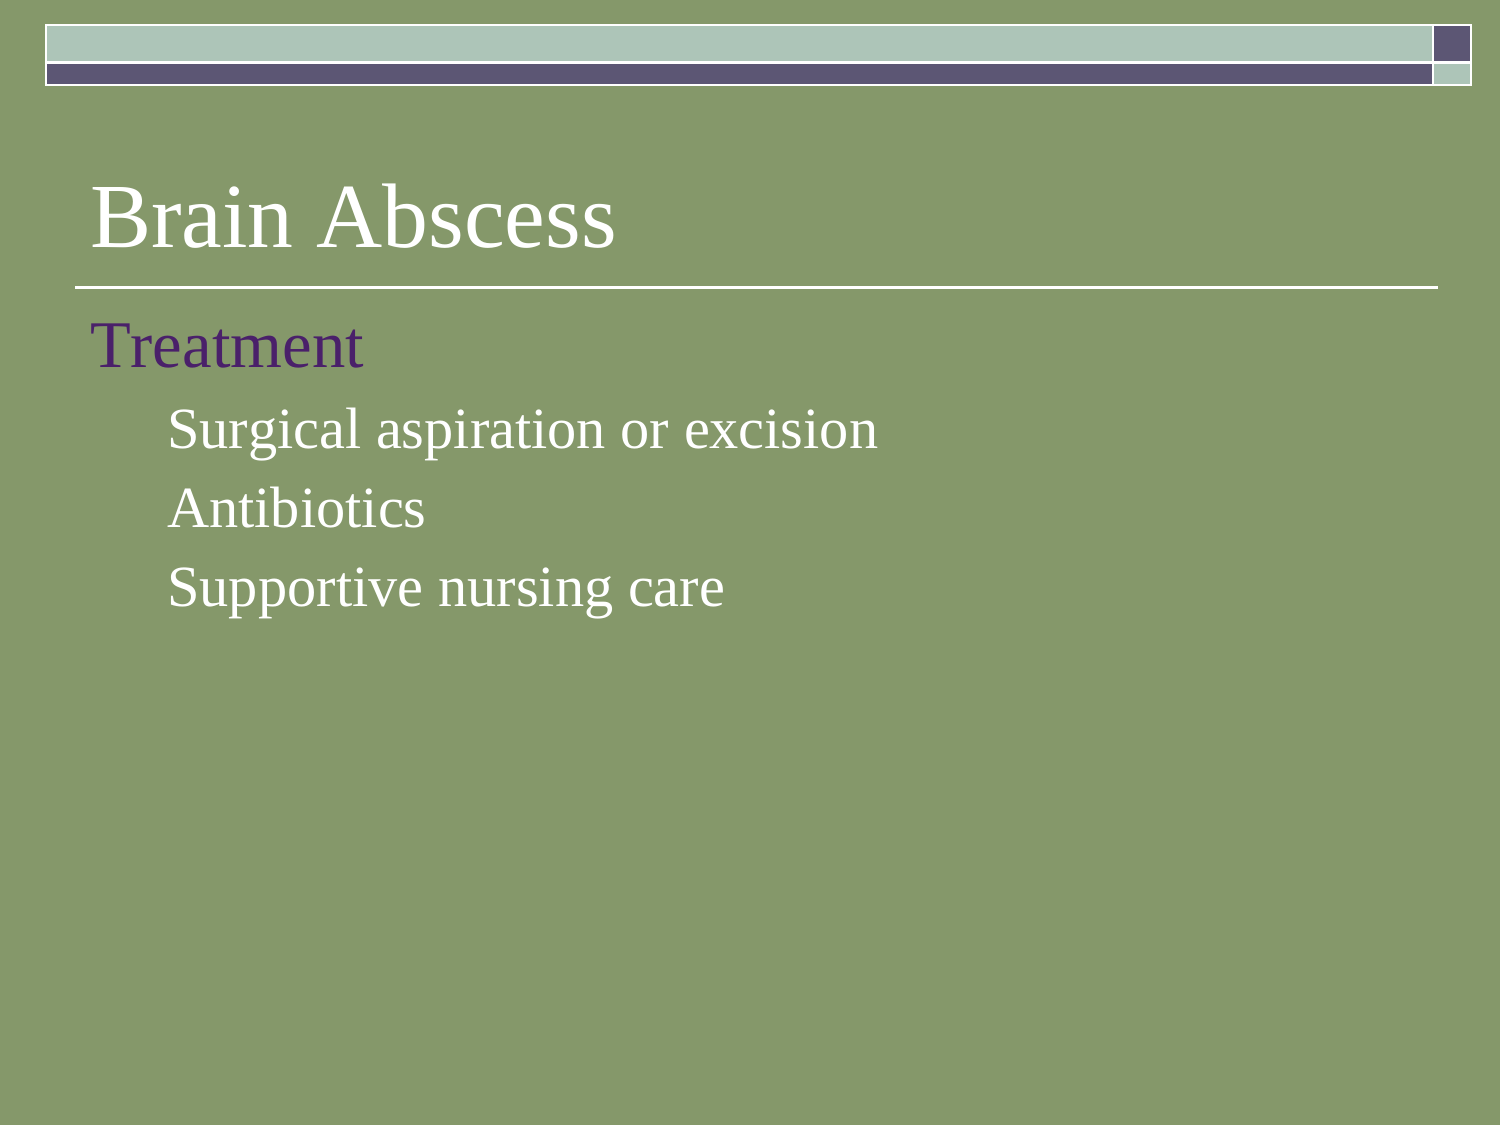

# Brain Abscess
Treatment
Surgical aspiration or excision
Antibiotics
Supportive nursing care